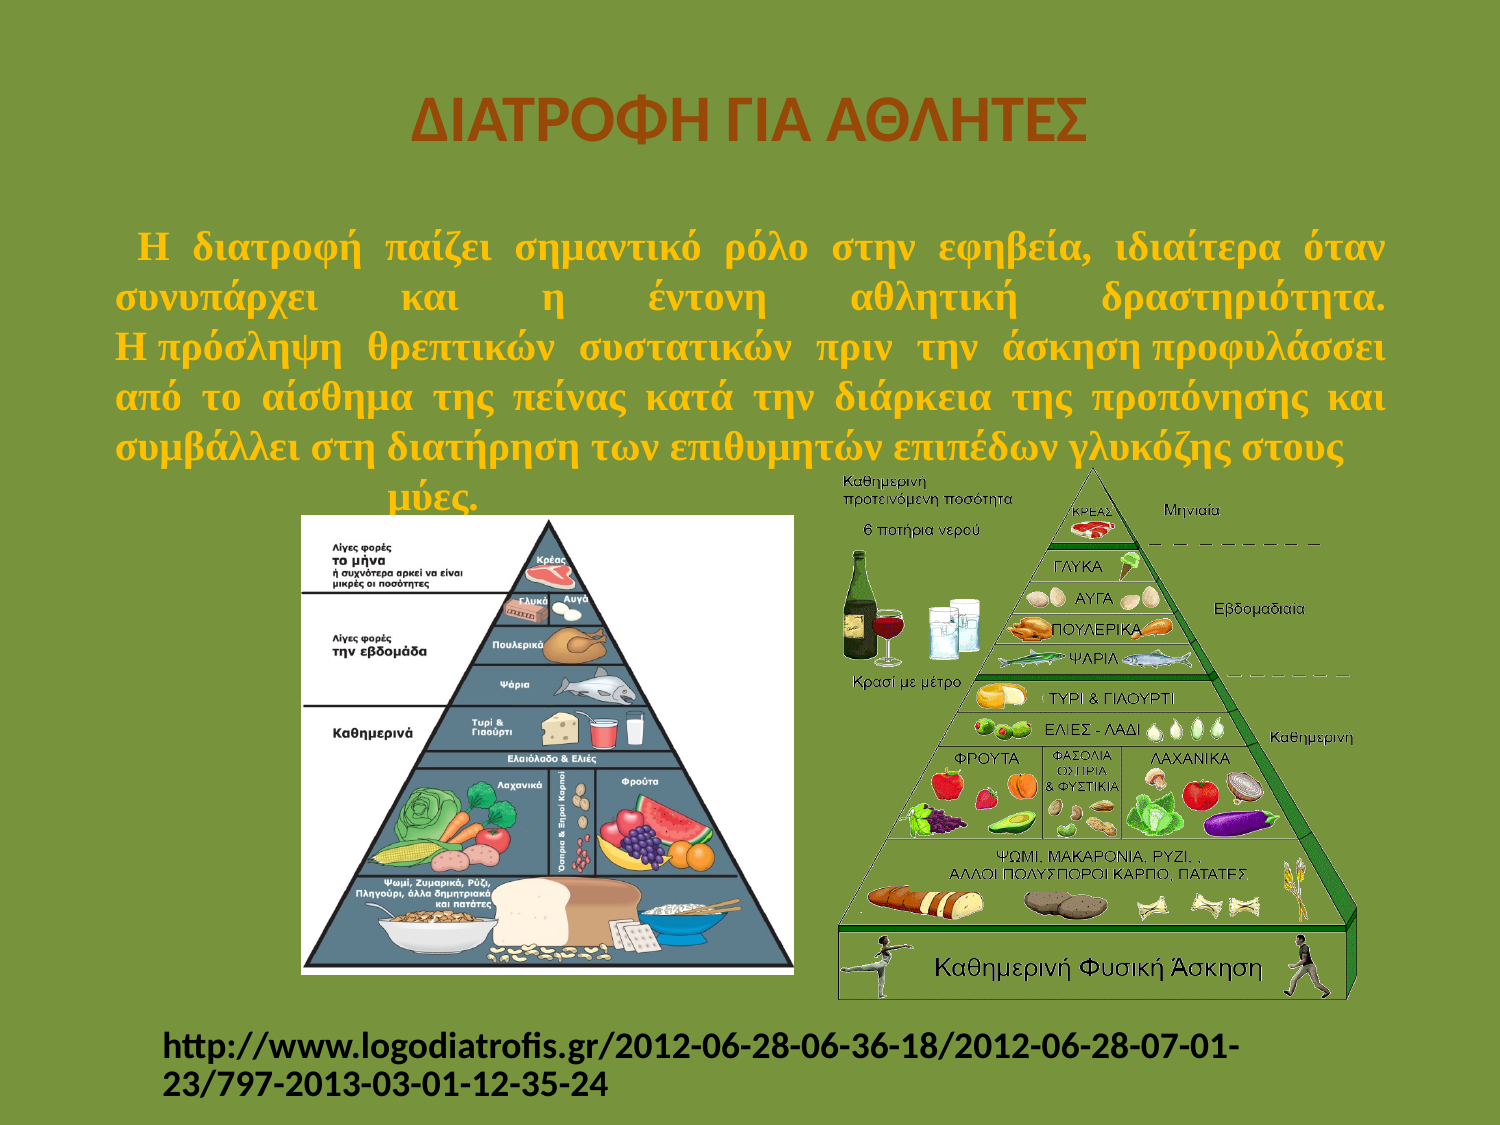

# ΔΙΑΤΡΟΦΗ ΓΙΑ ΑΘΛΗΤΕΣ
 Η διατροφή παίζει σημαντικό ρόλο στην εφηβεία, ιδιαίτερα όταν συνυπάρχει και η έντονη αθλητική δραστηριότητα.
Η πρόσληψη θρεπτικών συστατικών πριν την άσκηση προφυλάσσει από το αίσθημα της πείνας κατά την διάρκεια της προπόνησης και συμβάλλει στη διατήρηση των επιθυμητών επιπέδων γλυκόζης στους μύες.
http://www.logodiatrofis.gr/2012-06-28-06-36-18/2012-06-28-07-01-23/797-2013-03-01-12-35-24